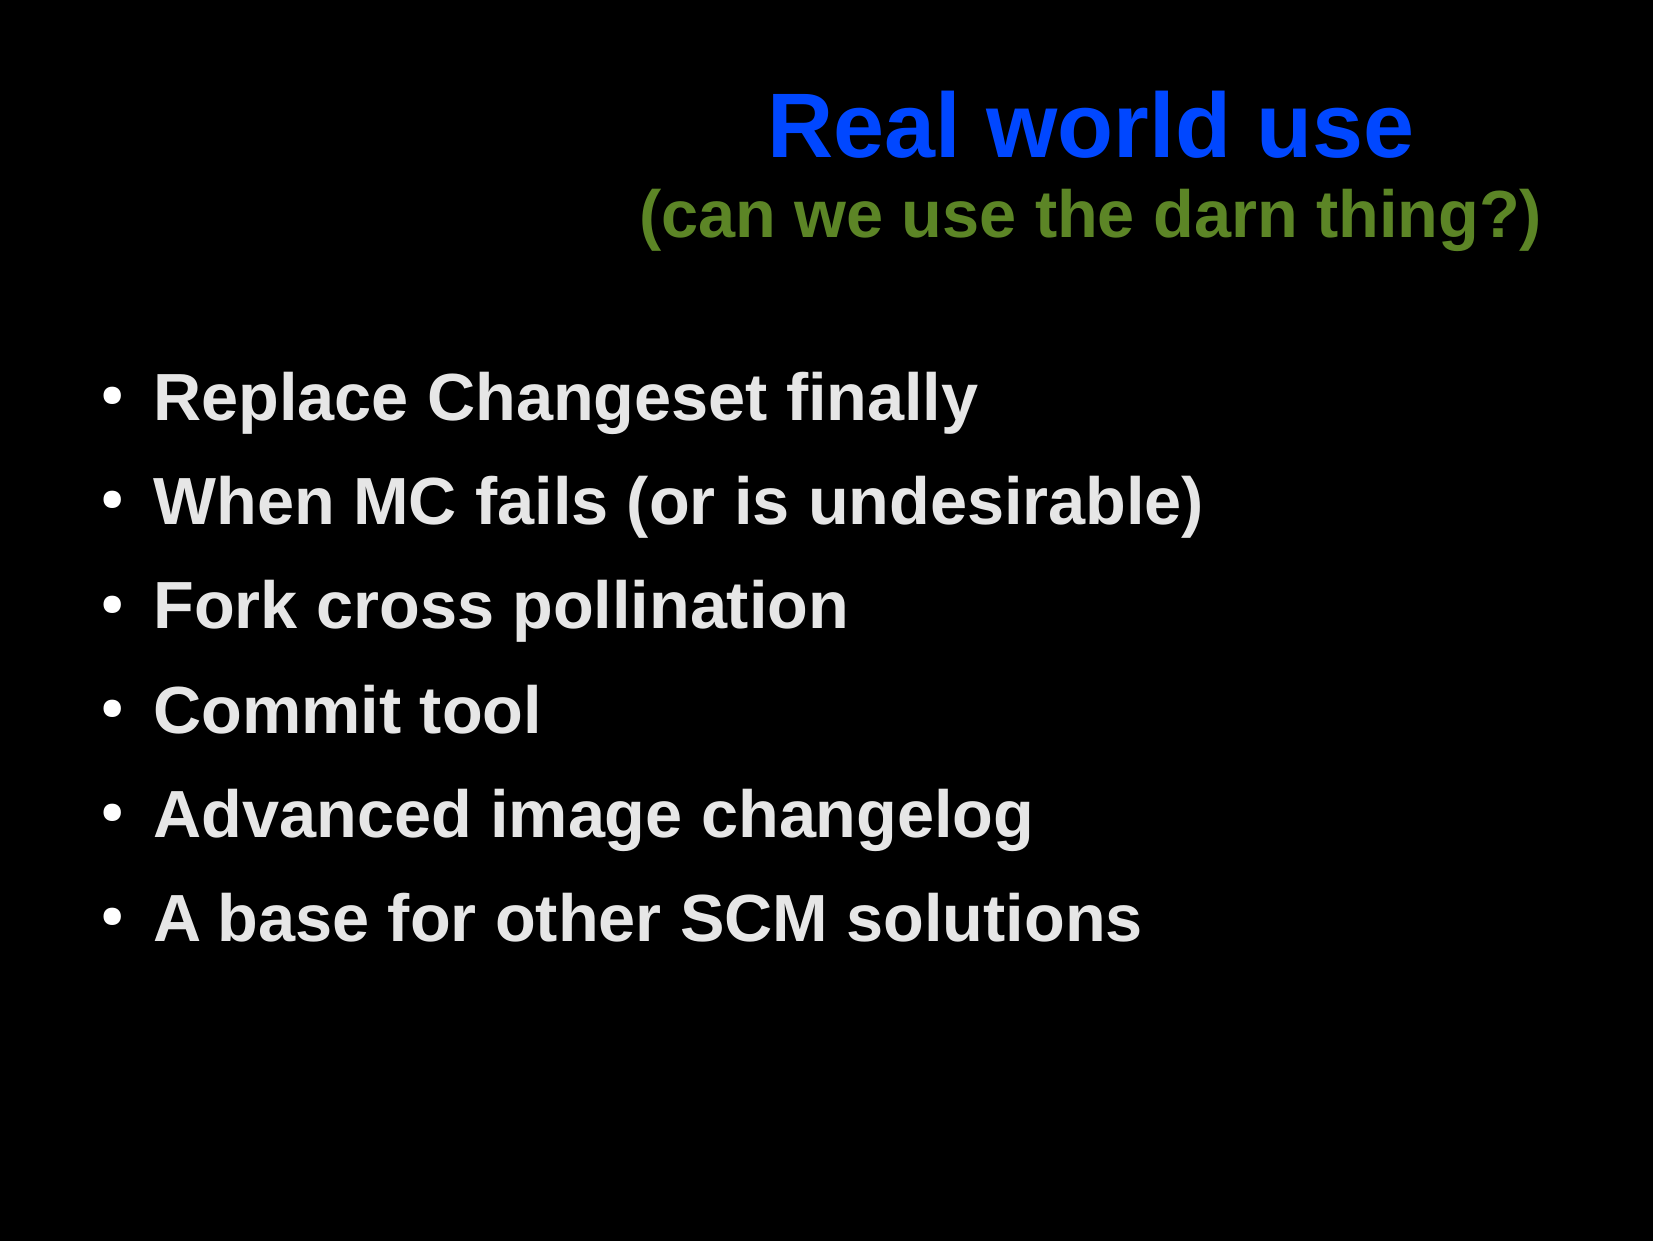

# Real world use (can we use the darn thing?)
Replace Changeset finally
When MC fails (or is undesirable)
Fork cross pollination
Commit tool
Advanced image changelog
A base for other SCM solutions